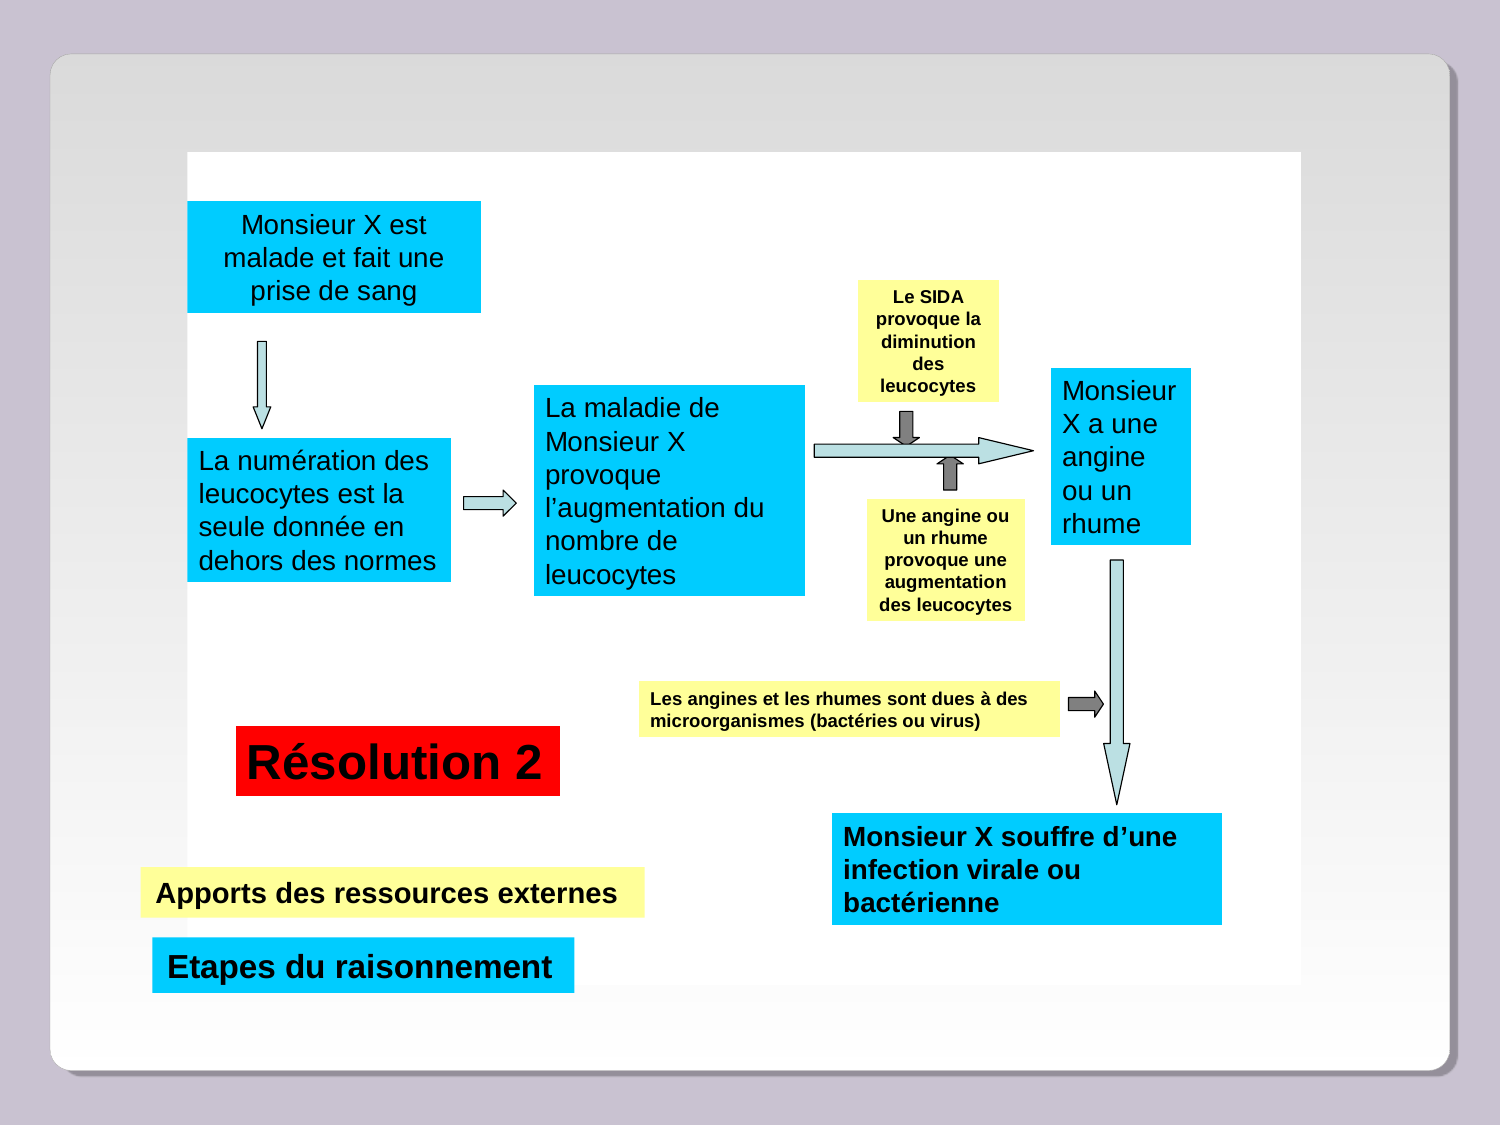

Apports des ressources externes
Etapes du raisonnement